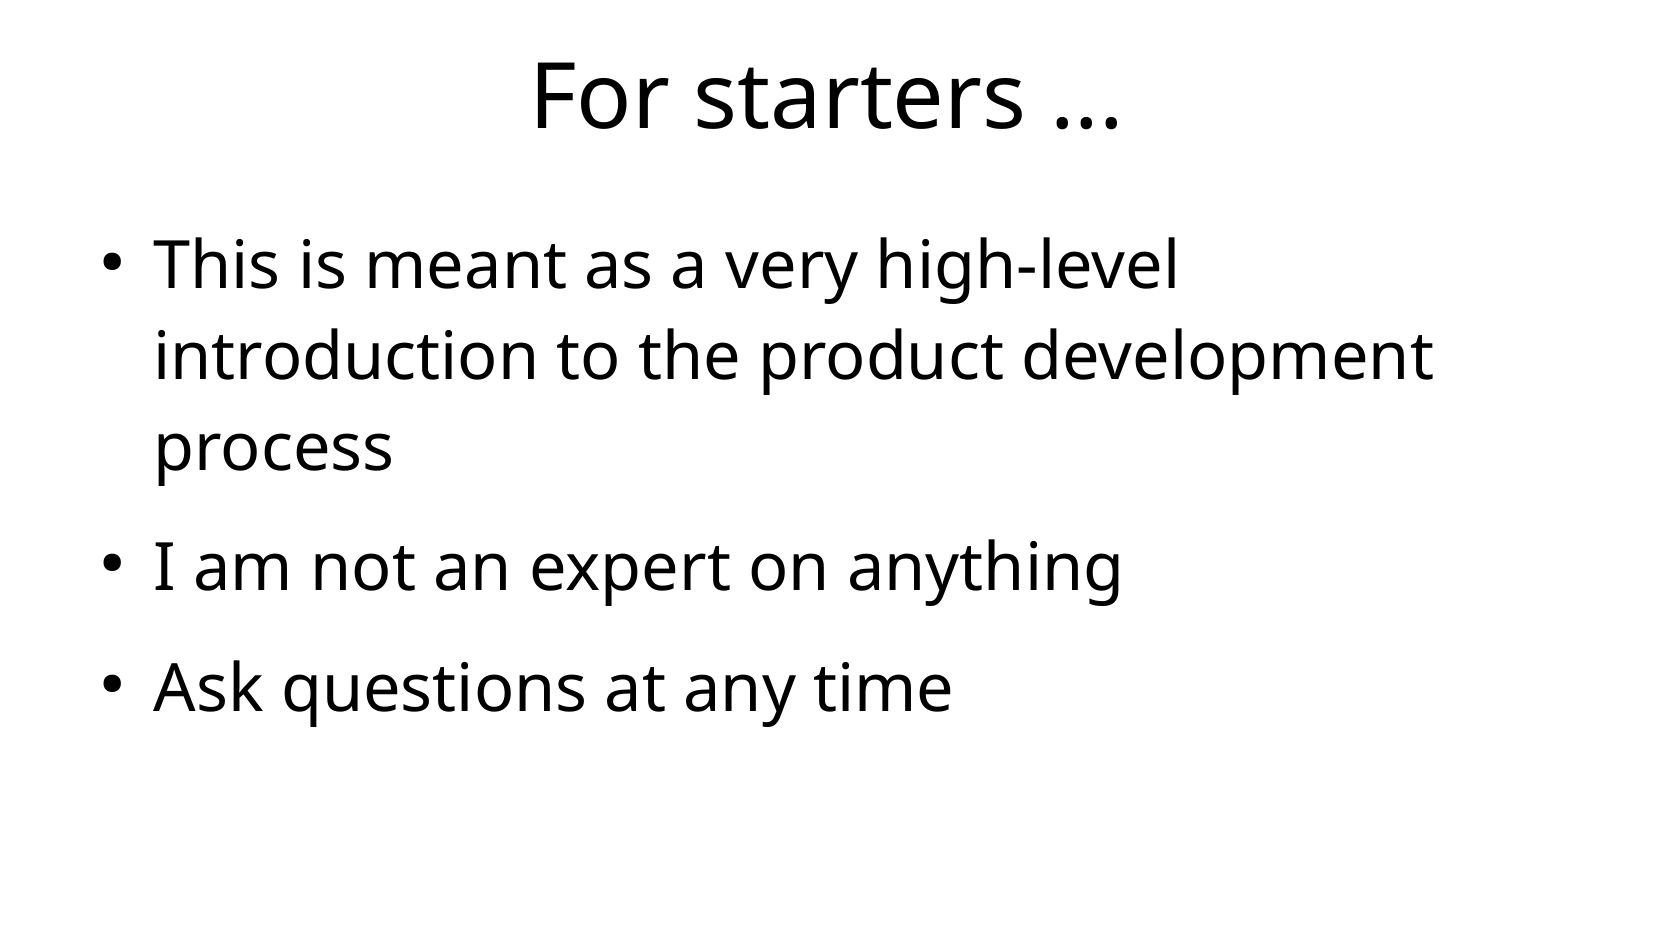

# For starters ...
This is meant as a very high-level introduction to the product development process
I am not an expert on anything
Ask questions at any time